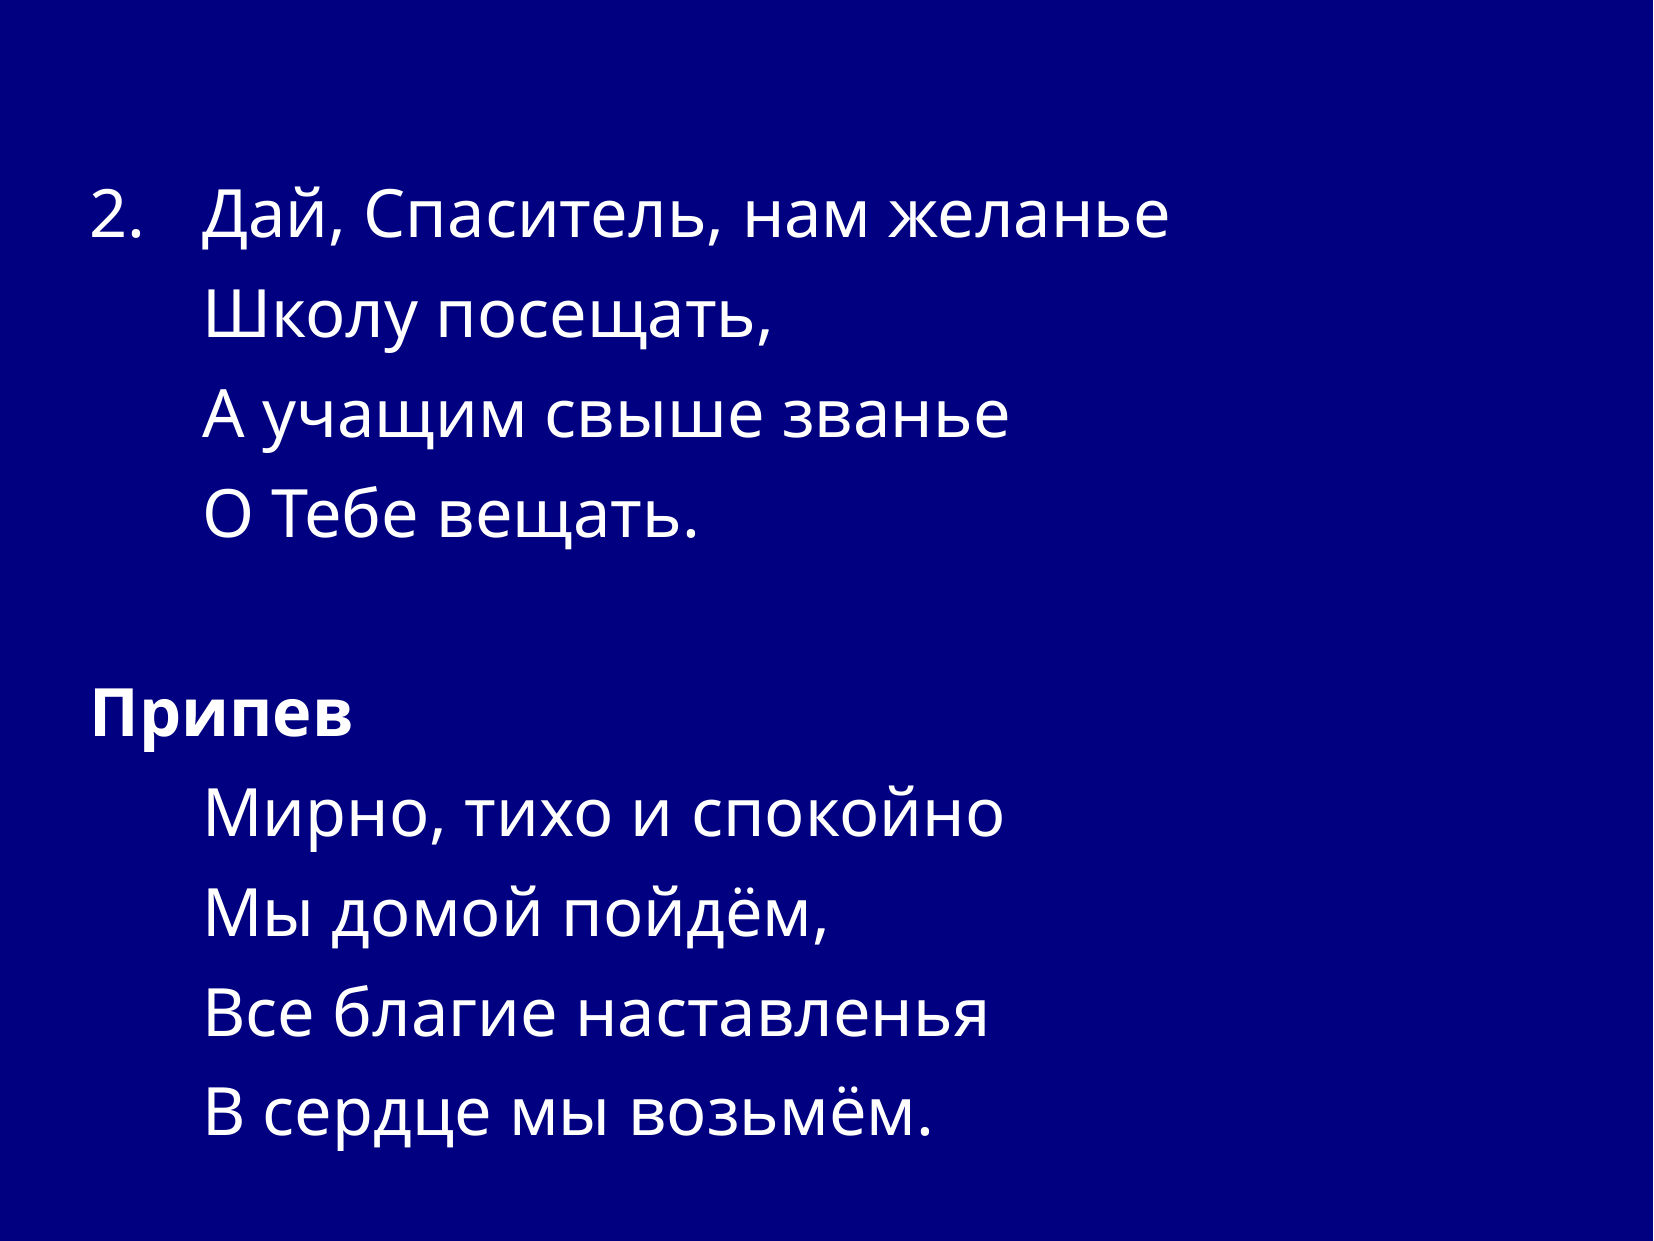

2.	Дай, Спаситель, нам желанье
	Школу посещать,
	А учащим свыше званье
	О Тебе вещать.
Припев
	Мирно, тихо и спокойно
	Мы домой пойдём,
	Все благие наставленья
	В сердце мы возьмём.